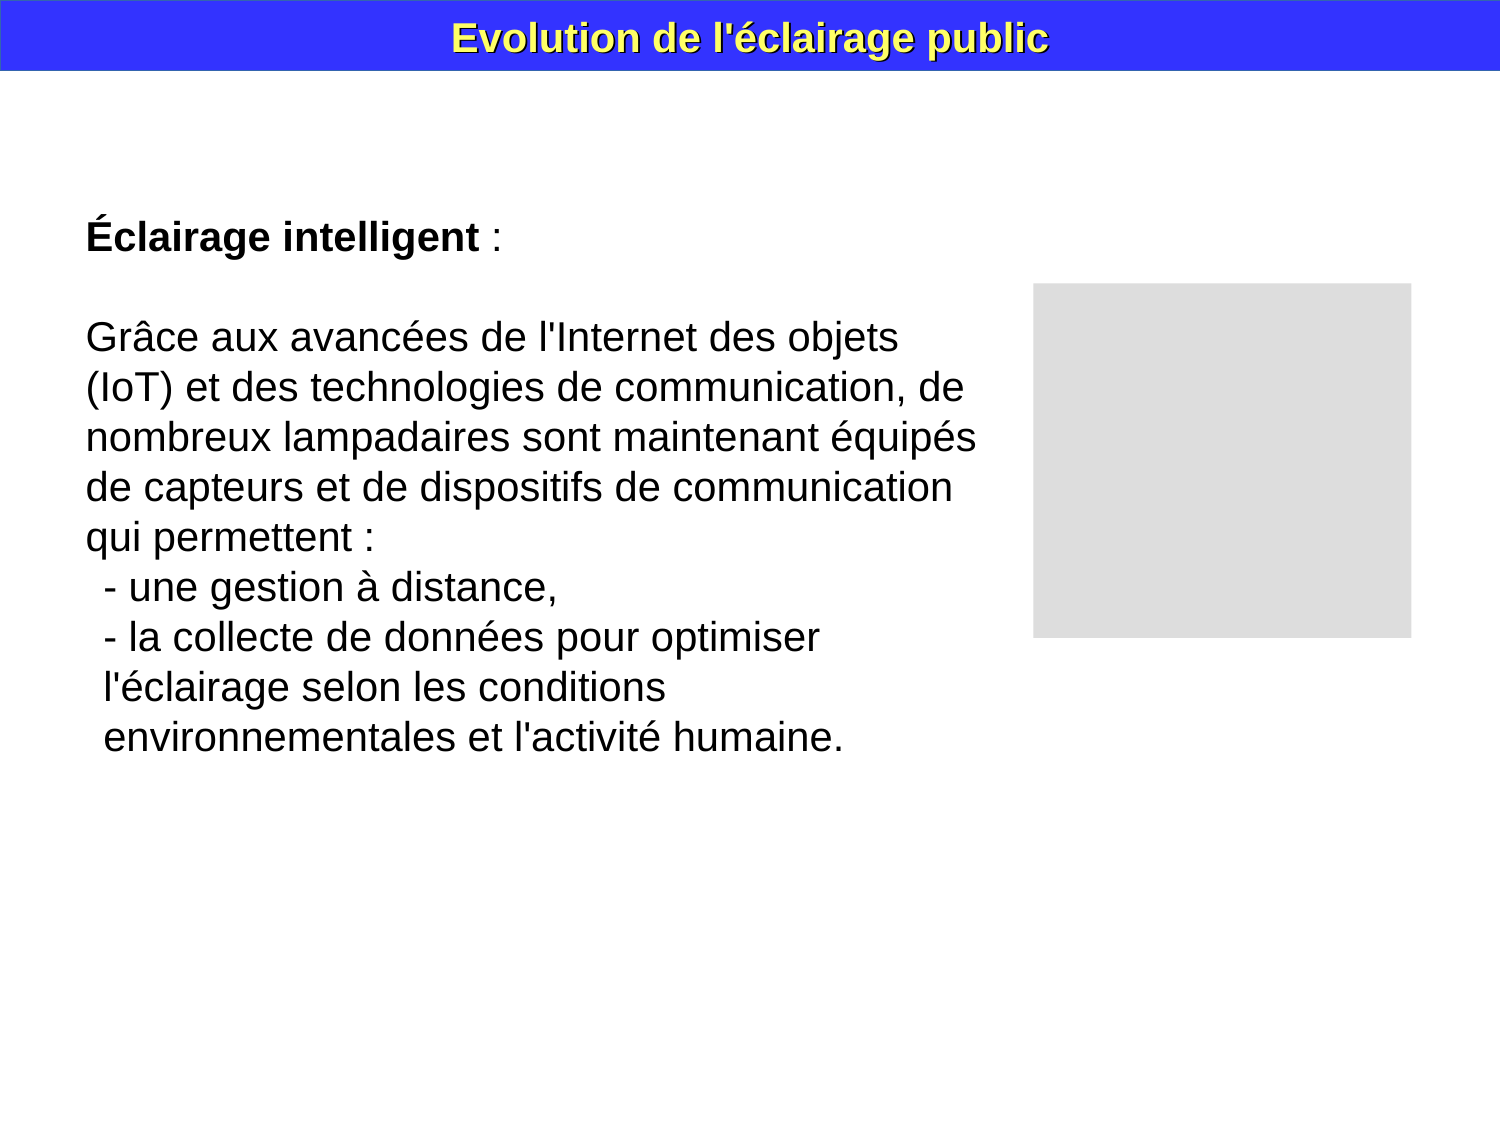

Evolution de l'éclairage public
Éclairage intelligent :
Grâce aux avancées de l'Internet des objets (IoT) et des technologies de communication, de nombreux lampadaires sont maintenant équipés de capteurs et de dispositifs de communication qui permettent :
- une gestion à distance,
- la collecte de données pour optimiser l'éclairage selon les conditions environnementales et l'activité humaine.